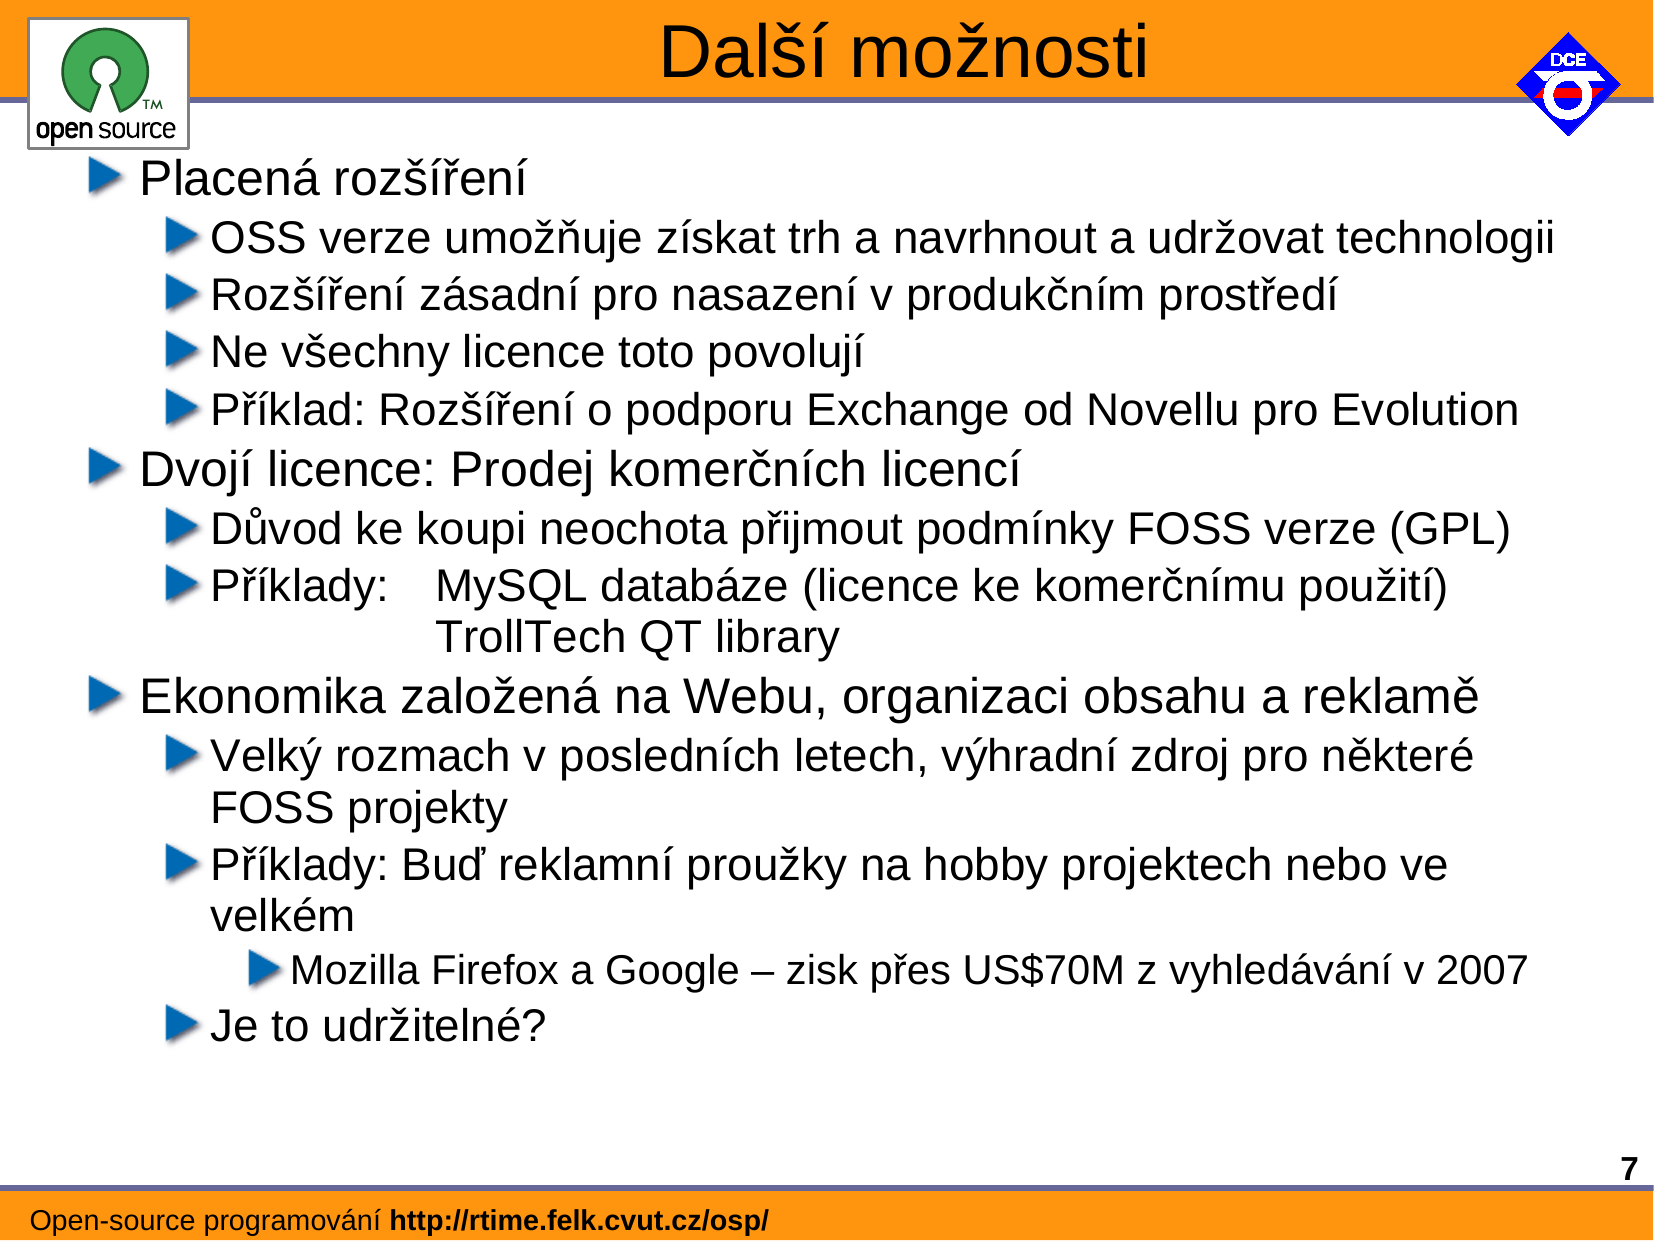

# Další možnosti
Placená rozšíření
OSS verze umožňuje získat trh a navrhnout a udržovat technologii
Rozšíření zásadní pro nasazení v produkčním prostředí
Ne všechny licence toto povolují
Příklad: Rozšíření o podporu Exchange od Novellu pro Evolution
Dvojí licence: Prodej komerčních licencí
Důvod ke koupi neochota přijmout podmínky FOSS verze (GPL)
Příklady:	MySQL databáze (licence ke komerčnímu použití)
			TrollTech QT library
Ekonomika založená na Webu, organizaci obsahu a reklamě
Velký rozmach v posledních letech, výhradní zdroj pro některé FOSS projekty
Příklady: Buď reklamní proužky na hobby projektech nebo ve velkém
Mozilla Firefox a Google – zisk přes US$70M z vyhledávání v 2007
Je to udržitelné?